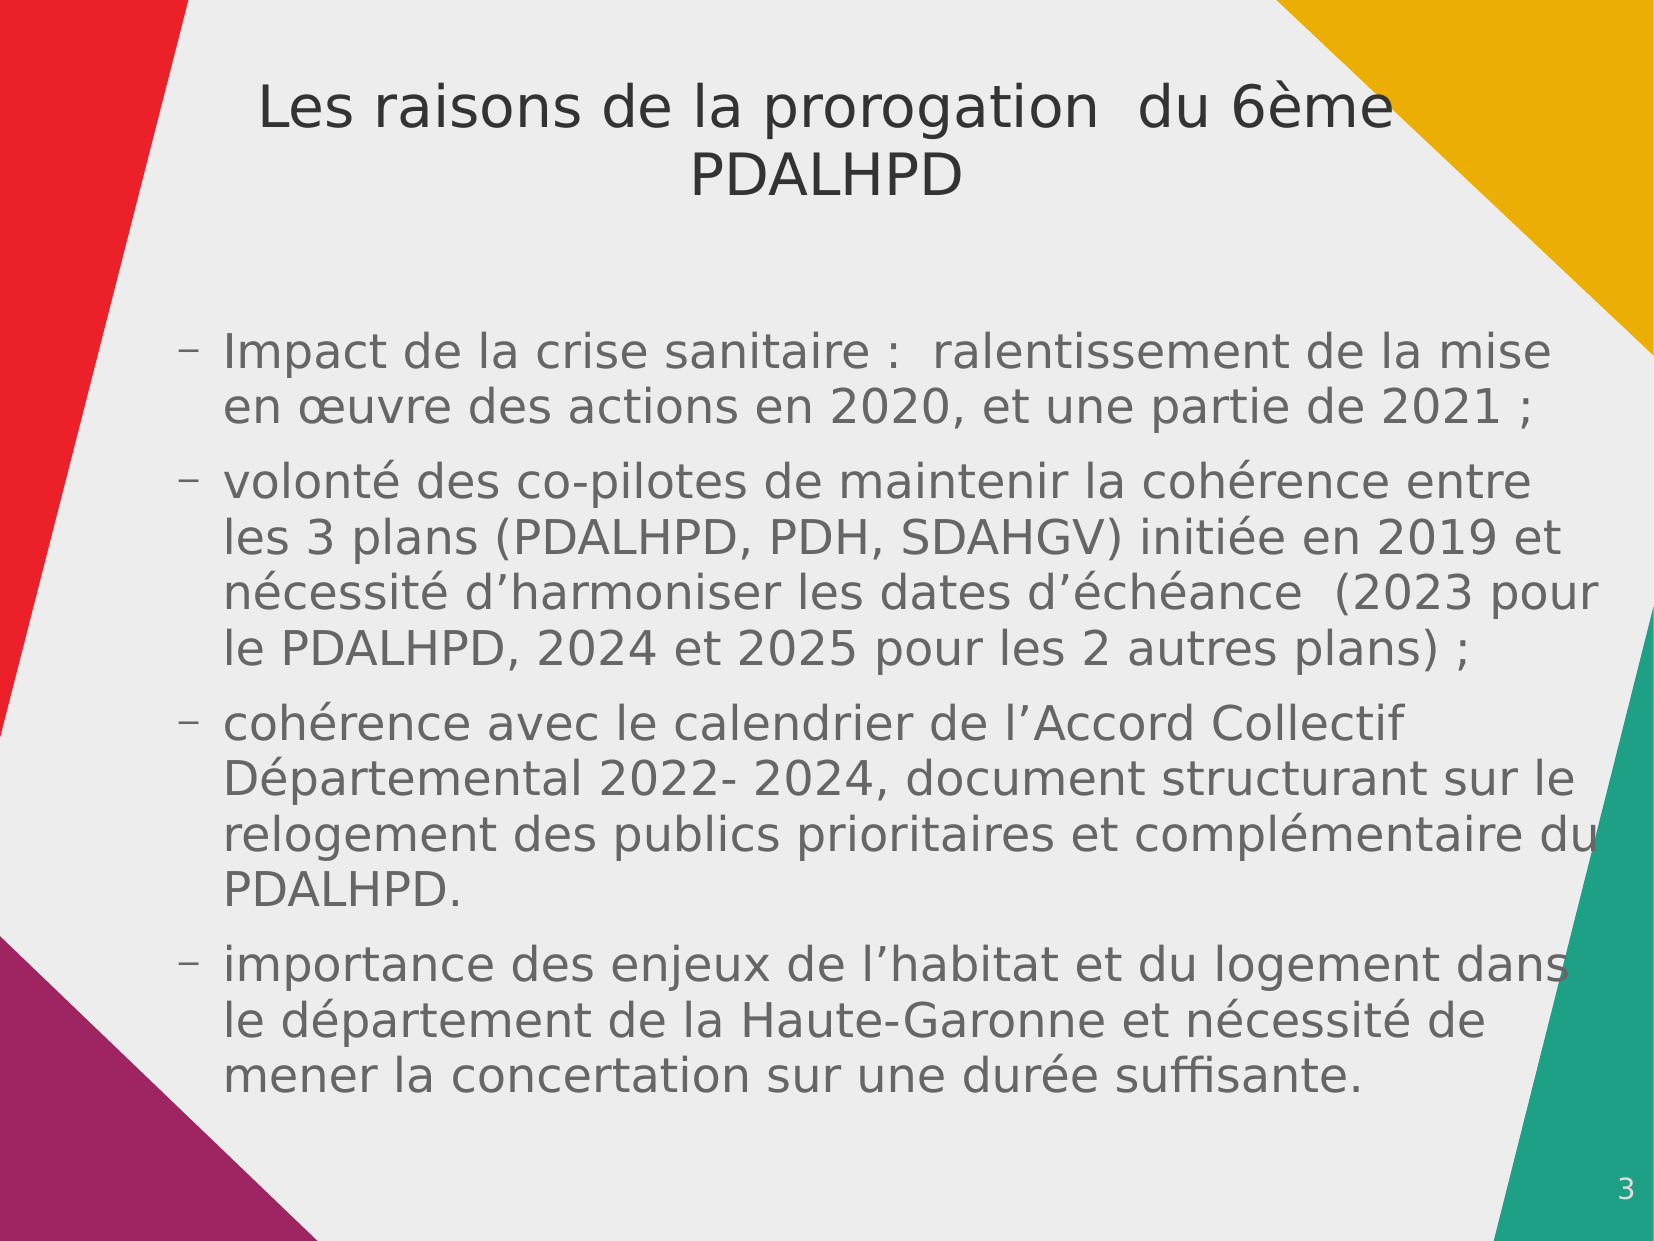

# Les raisons de la prorogation du 6ème PDALHPD
Impact de la crise sanitaire : ralentissement de la mise en œuvre des actions en 2020, et une partie de 2021 ;
volonté des co-pilotes de maintenir la cohérence entre les 3 plans (PDALHPD, PDH, SDAHGV) initiée en 2019 et nécessité d’harmoniser les dates d’échéance (2023 pour le PDALHPD, 2024 et 2025 pour les 2 autres plans) ;
cohérence avec le calendrier de l’Accord Collectif Départemental 2022- 2024, document structurant sur le relogement des publics prioritaires et complémentaire du PDALHPD.
importance des enjeux de l’habitat et du logement dans le département de la Haute-Garonne et nécessité de mener la concertation sur une durée suffisante.
3